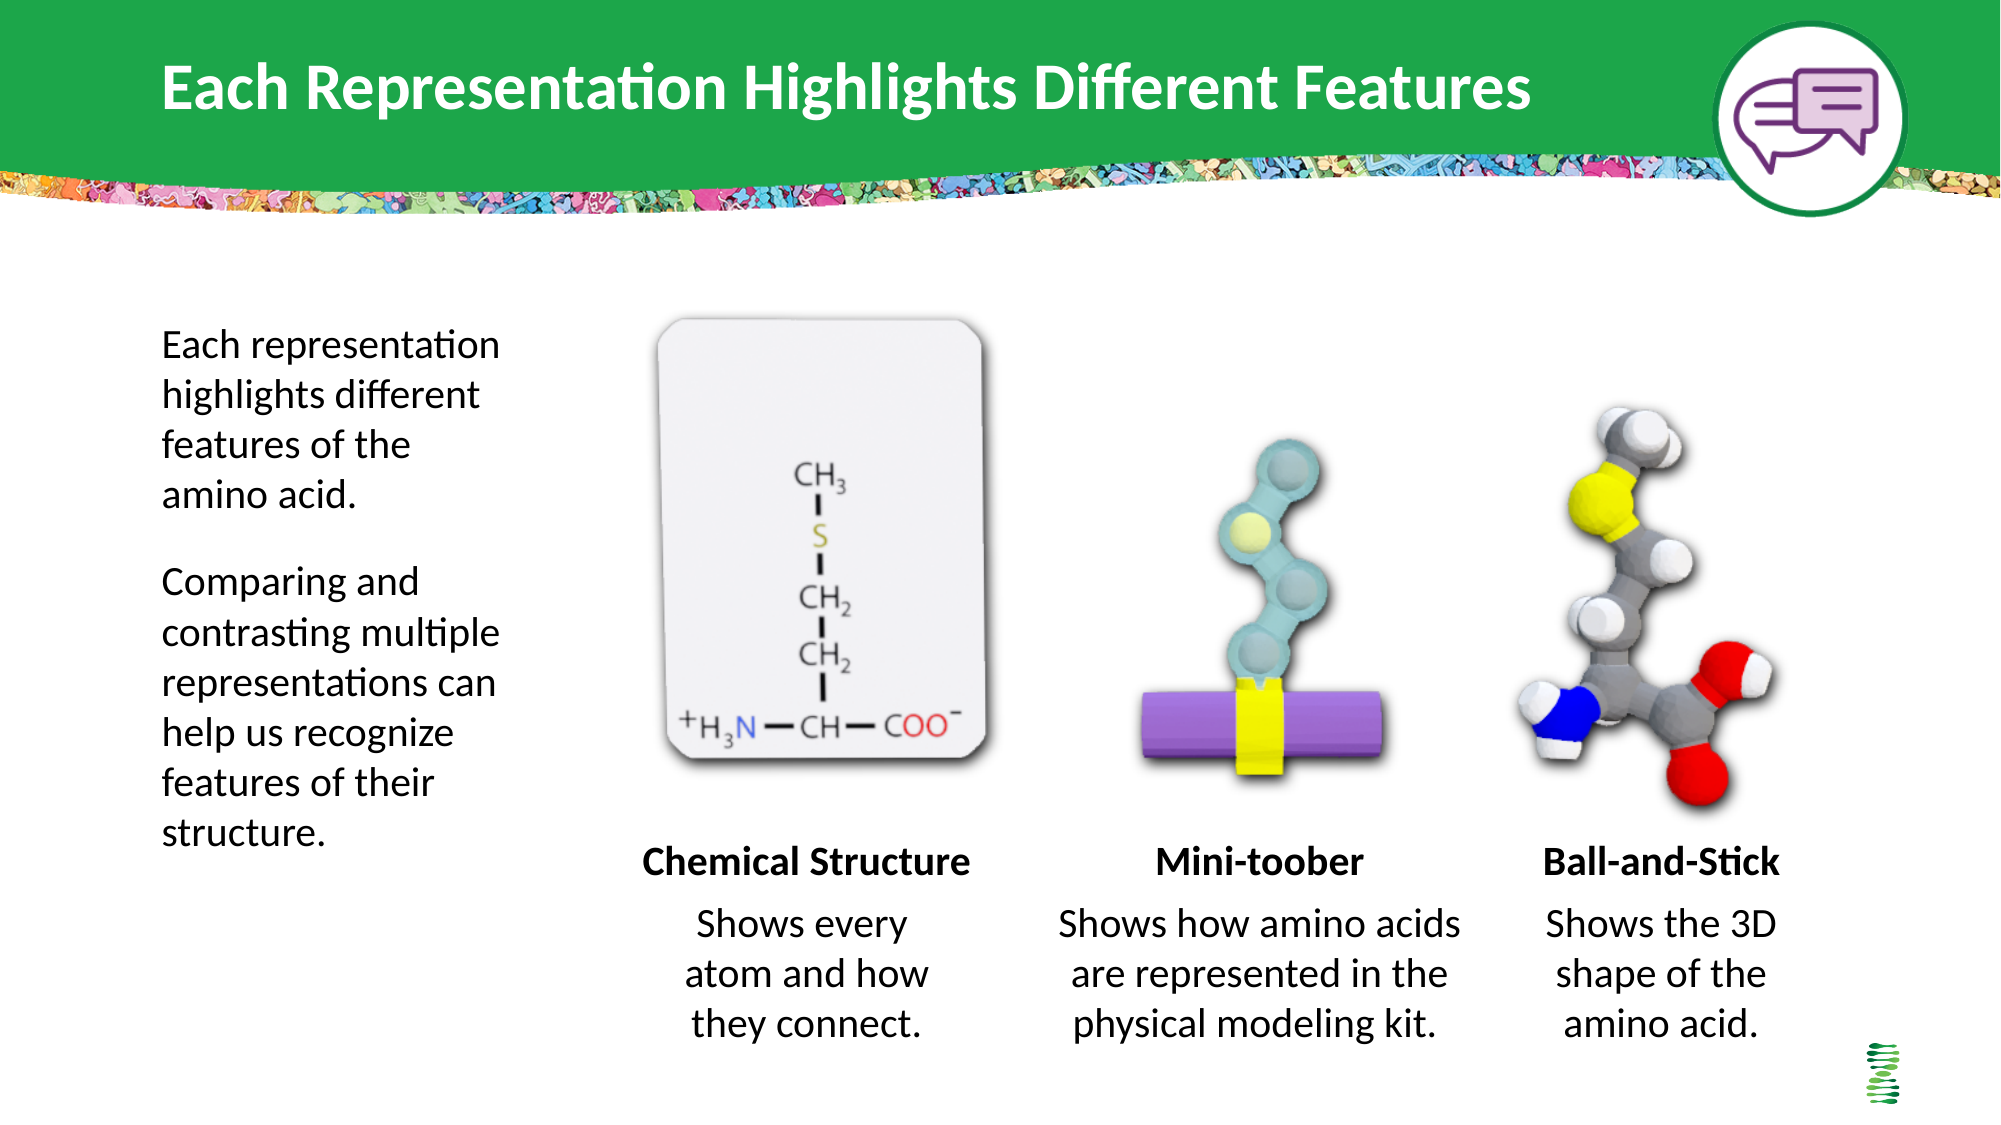

Each Representation Highlights Different Features
Each representation highlights different features of the amino acid.
Comparing and contrasting multiple representations can help us recognize features of their structure.
Chemical Structure
Shows every
atom and how
they connect.
Mini-toober
Shows how amino acids are represented in the physical modeling kit.
Ball-and-Stick
Shows the 3D shape of the amino acid.